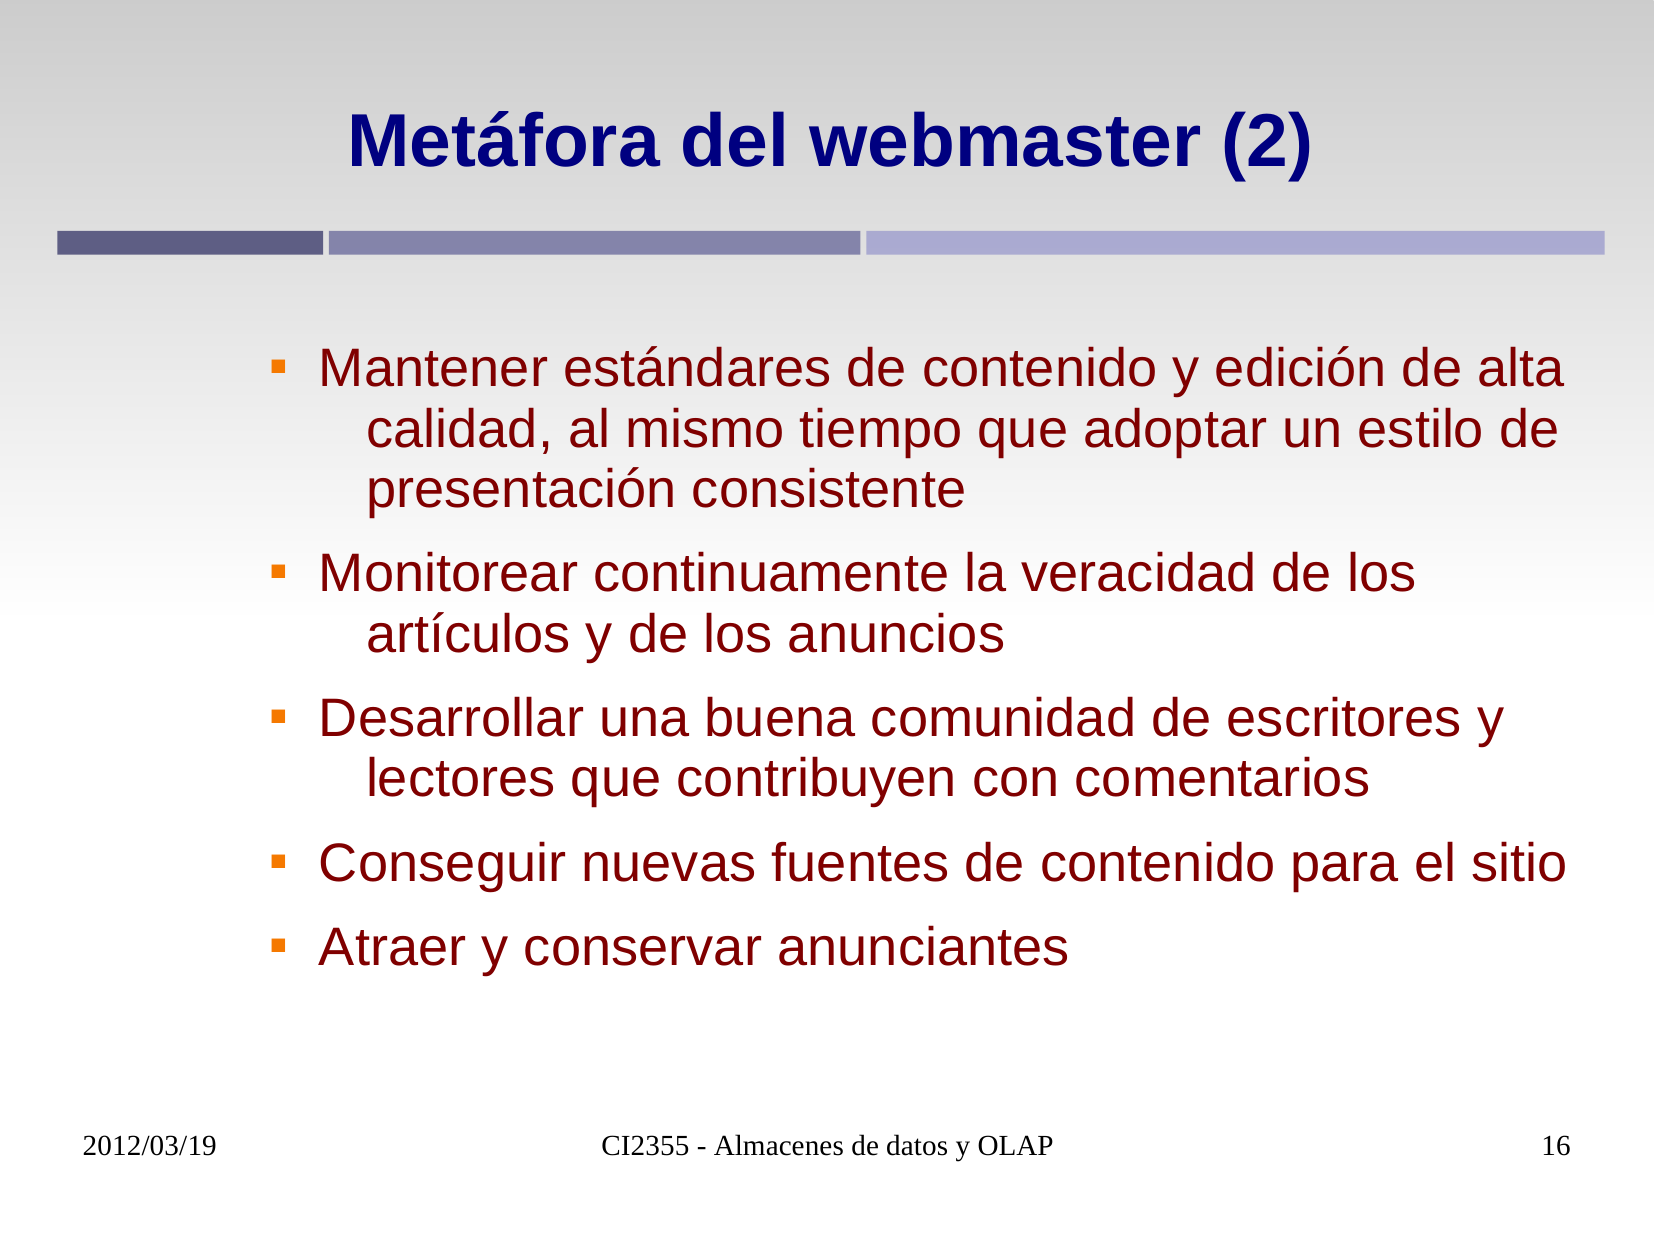

# Metáfora del webmaster (2)
Mantener estándares de contenido y edición de alta calidad, al mismo tiempo que adoptar un estilo de presentación consistente
Monitorear continuamente la veracidad de los artículos y de los anuncios
Desarrollar una buena comunidad de escritores y lectores que contribuyen con comentarios
Conseguir nuevas fuentes de contenido para el sitio
Atraer y conservar anunciantes
2012/03/19
CI2355 - Almacenes de datos y OLAP
16